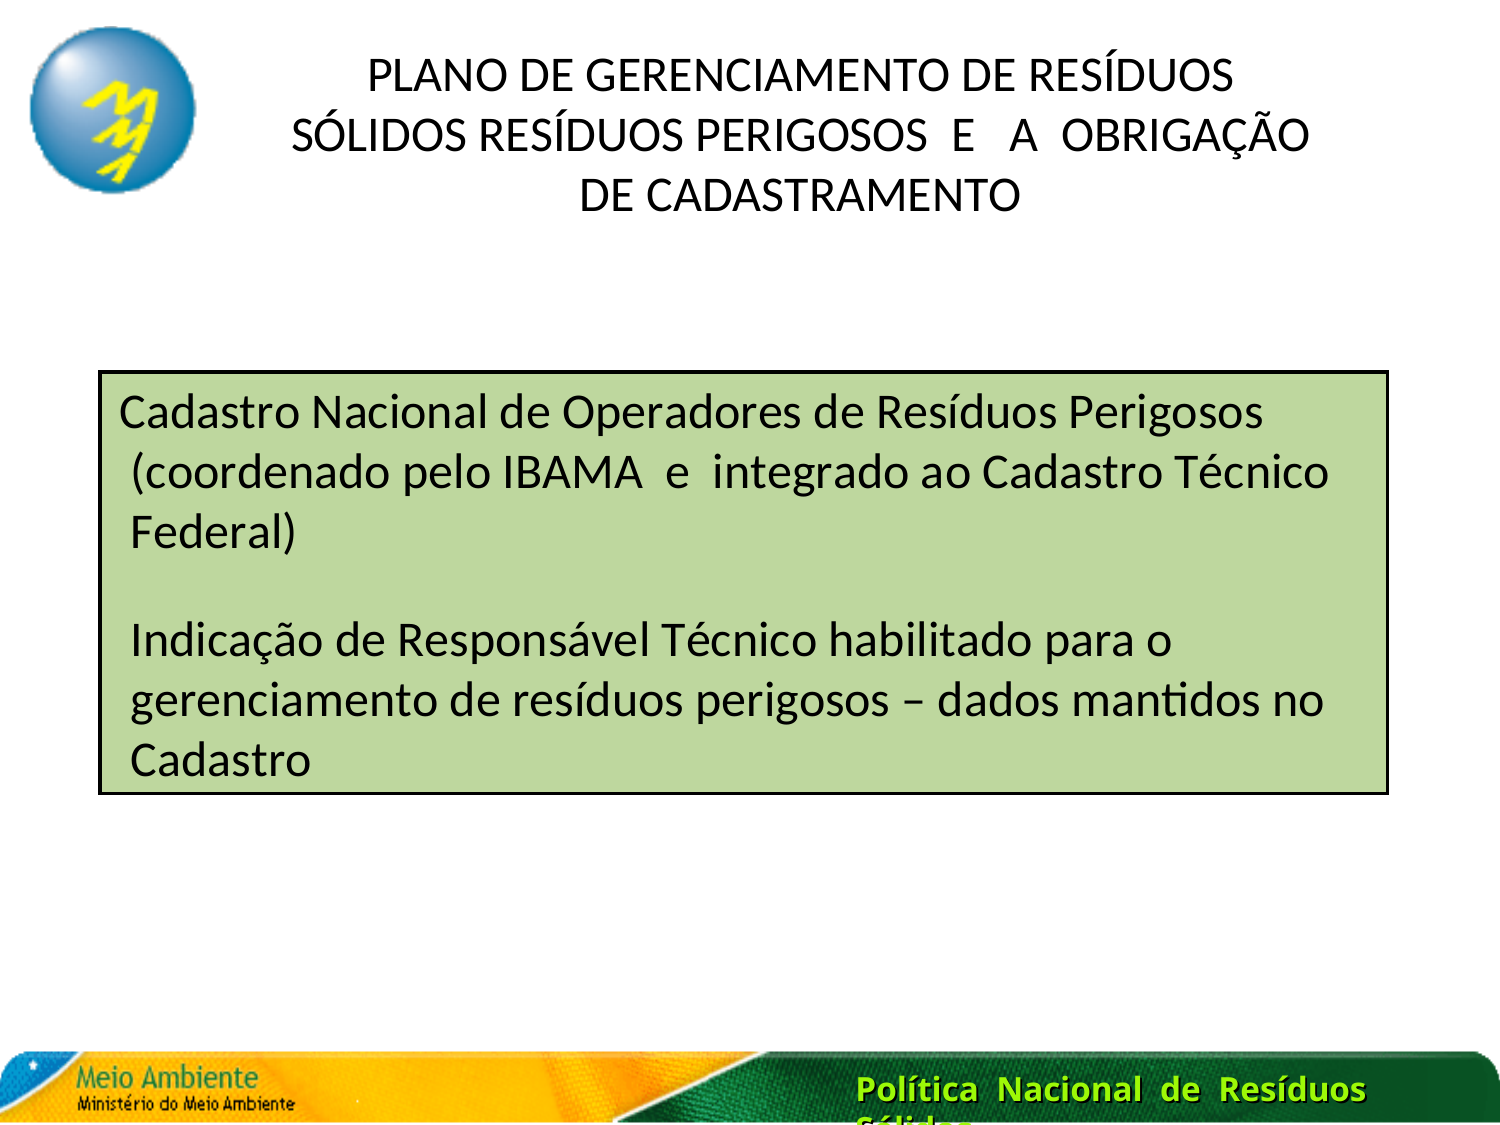

PLANO DE GERENCIAMENTO DE RESÍDUOS SÓLIDOS RESÍDUOS PERIGOSOS E A OBRIGAÇÃO DE CADASTRAMENTO
Cadastro Nacional de Operadores de Resíduos Perigosos (coordenado pelo IBAMA e integrado ao Cadastro Técnico Federal)‏
 Indicação de Responsável Técnico habilitado para o gerenciamento de resíduos perigosos – dados mantidos no Cadastro